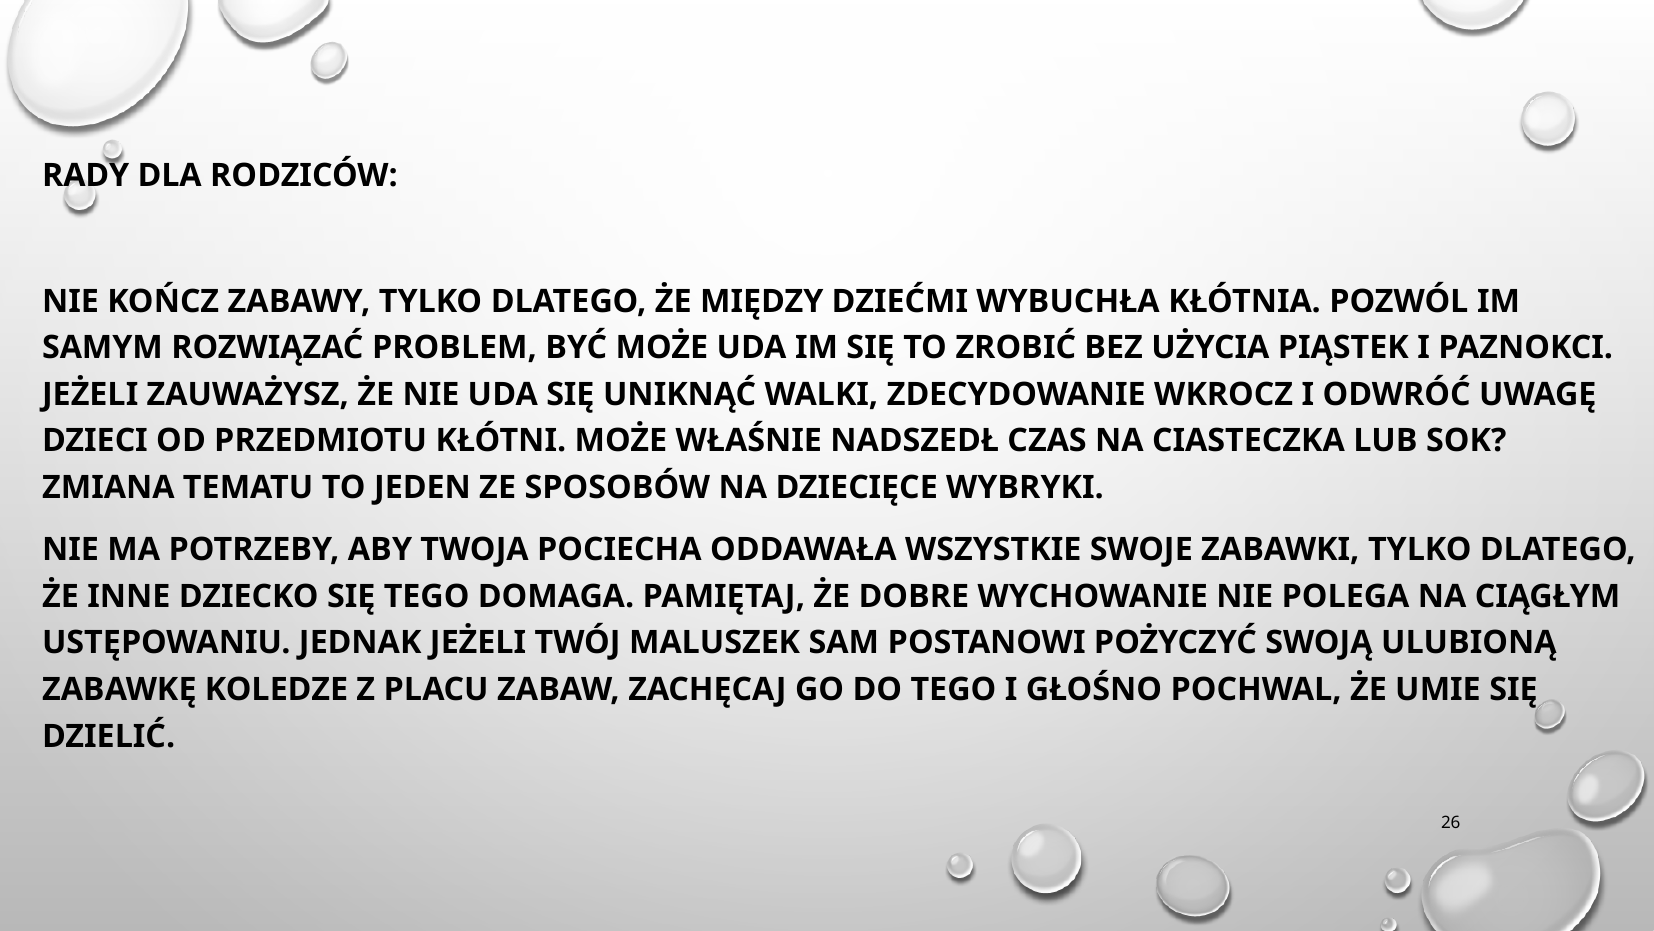

# Rady dla rodziców:
Nie kończ zabawy, tylko dlatego, że między dziećmi wybuchła kłótnia. Pozwól im samym rozwiązać problem, być może uda im się to zrobić bez użycia piąstek i paznokci. Jeżeli zauważysz, że nie uda się uniknąć walki, zdecydowanie wkrocz i odwróć uwagę dzieci od przedmiotu kłótni. Może właśnie nadszedł czas na ciasteczka lub sok? Zmiana tematu to jeden ze sposobów na dziecięce wybryki.
Nie ma potrzeby, aby twoja pociecha oddawała wszystkie swoje zabawki, tylko dlatego, że inne dziecko się tego domaga. Pamiętaj, że dobre wychowanie nie polega na ciągłym ustępowaniu. Jednak jeżeli Twój maluszek sam postanowi pożyczyć swoją ulubioną zabawkę koledze z placu zabaw, zachęcaj go do tego i głośno pochwal, że umie się dzielić.
25